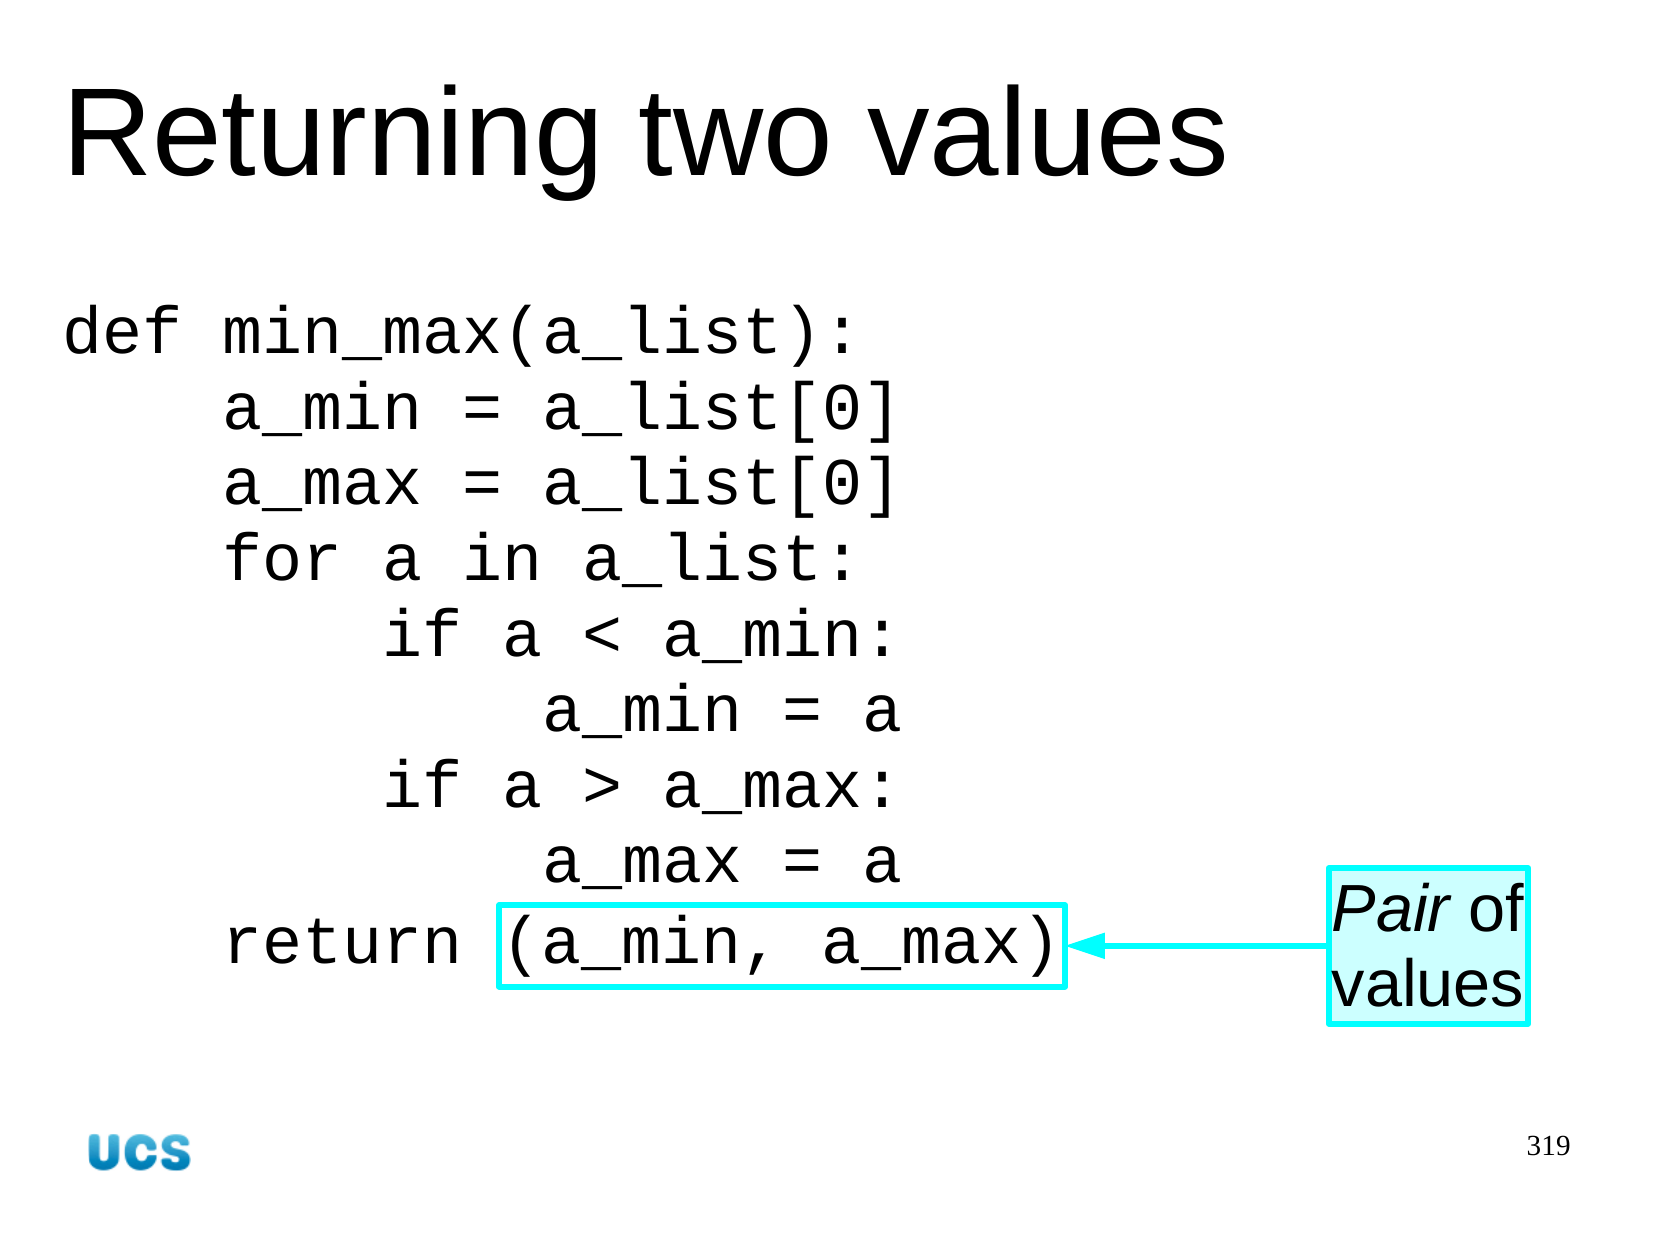

Returning two values
def min_max(a_list):
 a_min = a_list[0]
 a_max = a_list[0]
 for a in a_list:
 if a < a_min:
 a_min = a
 if a > a_max:
 a_max = a
Pair of
values
return
(a_min, a_max)
319